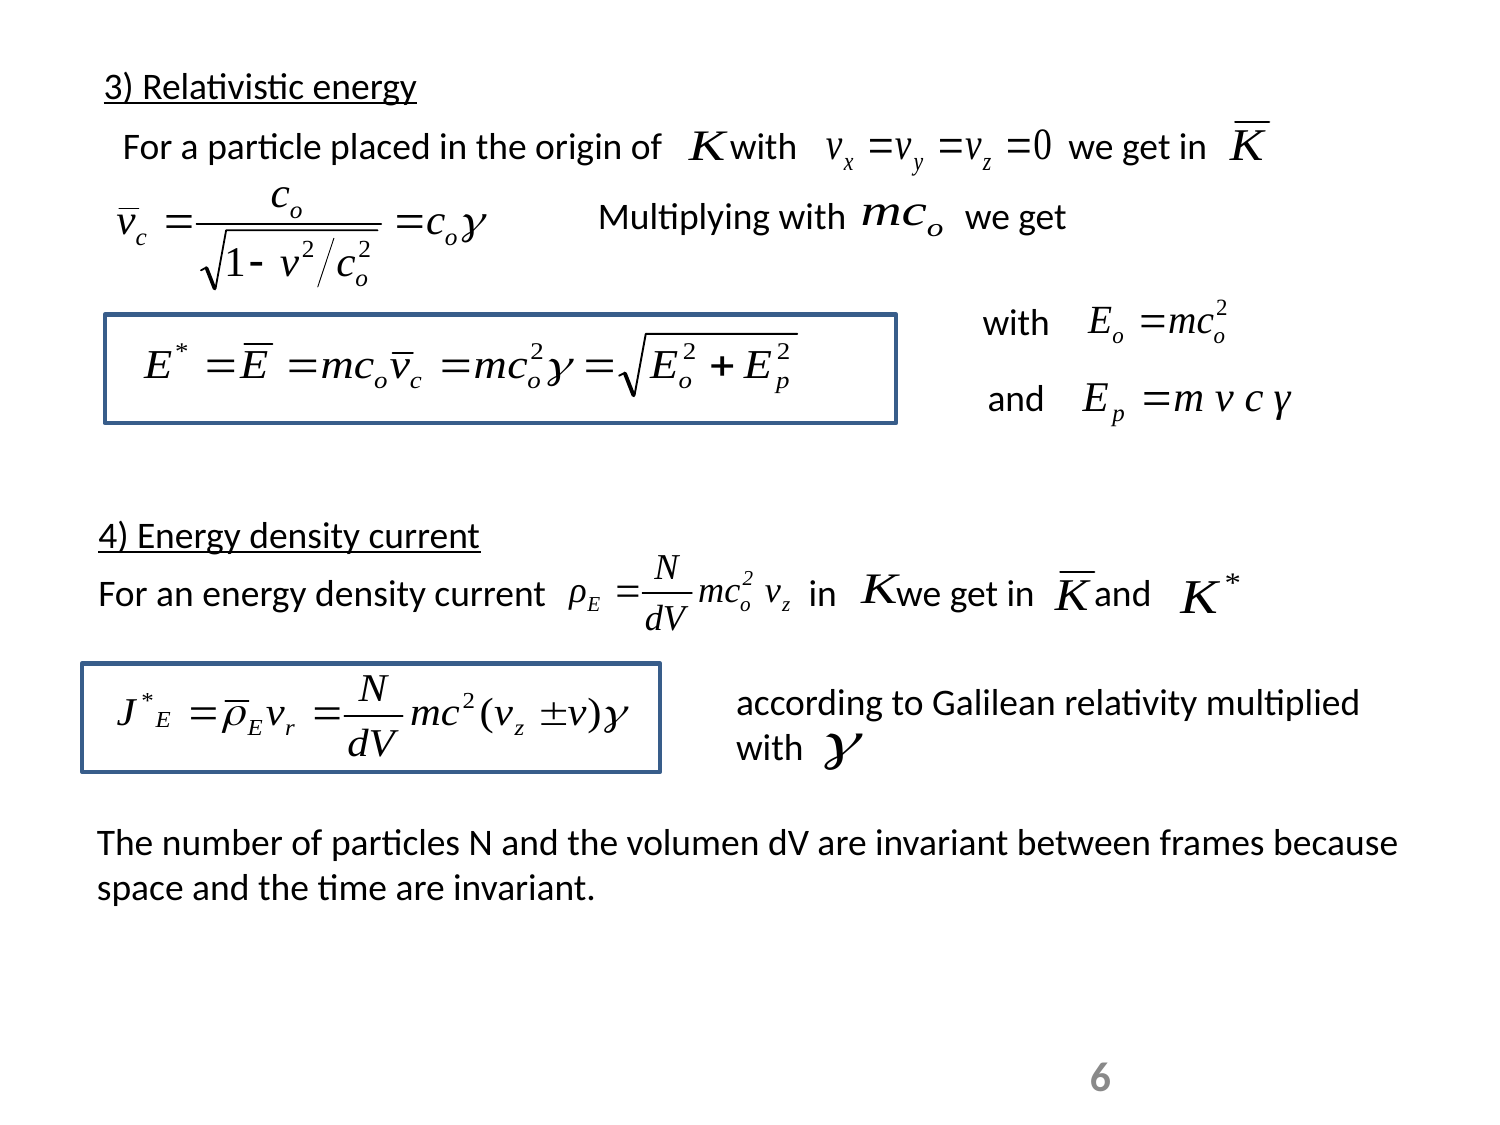

3) Relativistic energy
For a particle placed in the origin of with we get in
Multiplying with we get
with
v
and
4) Energy density current
For an energy density current in we get in and
v
according to Galilean relativity multiplied
with
The number of particles N and the volumen dV are invariant between frames because
space and the time are invariant.